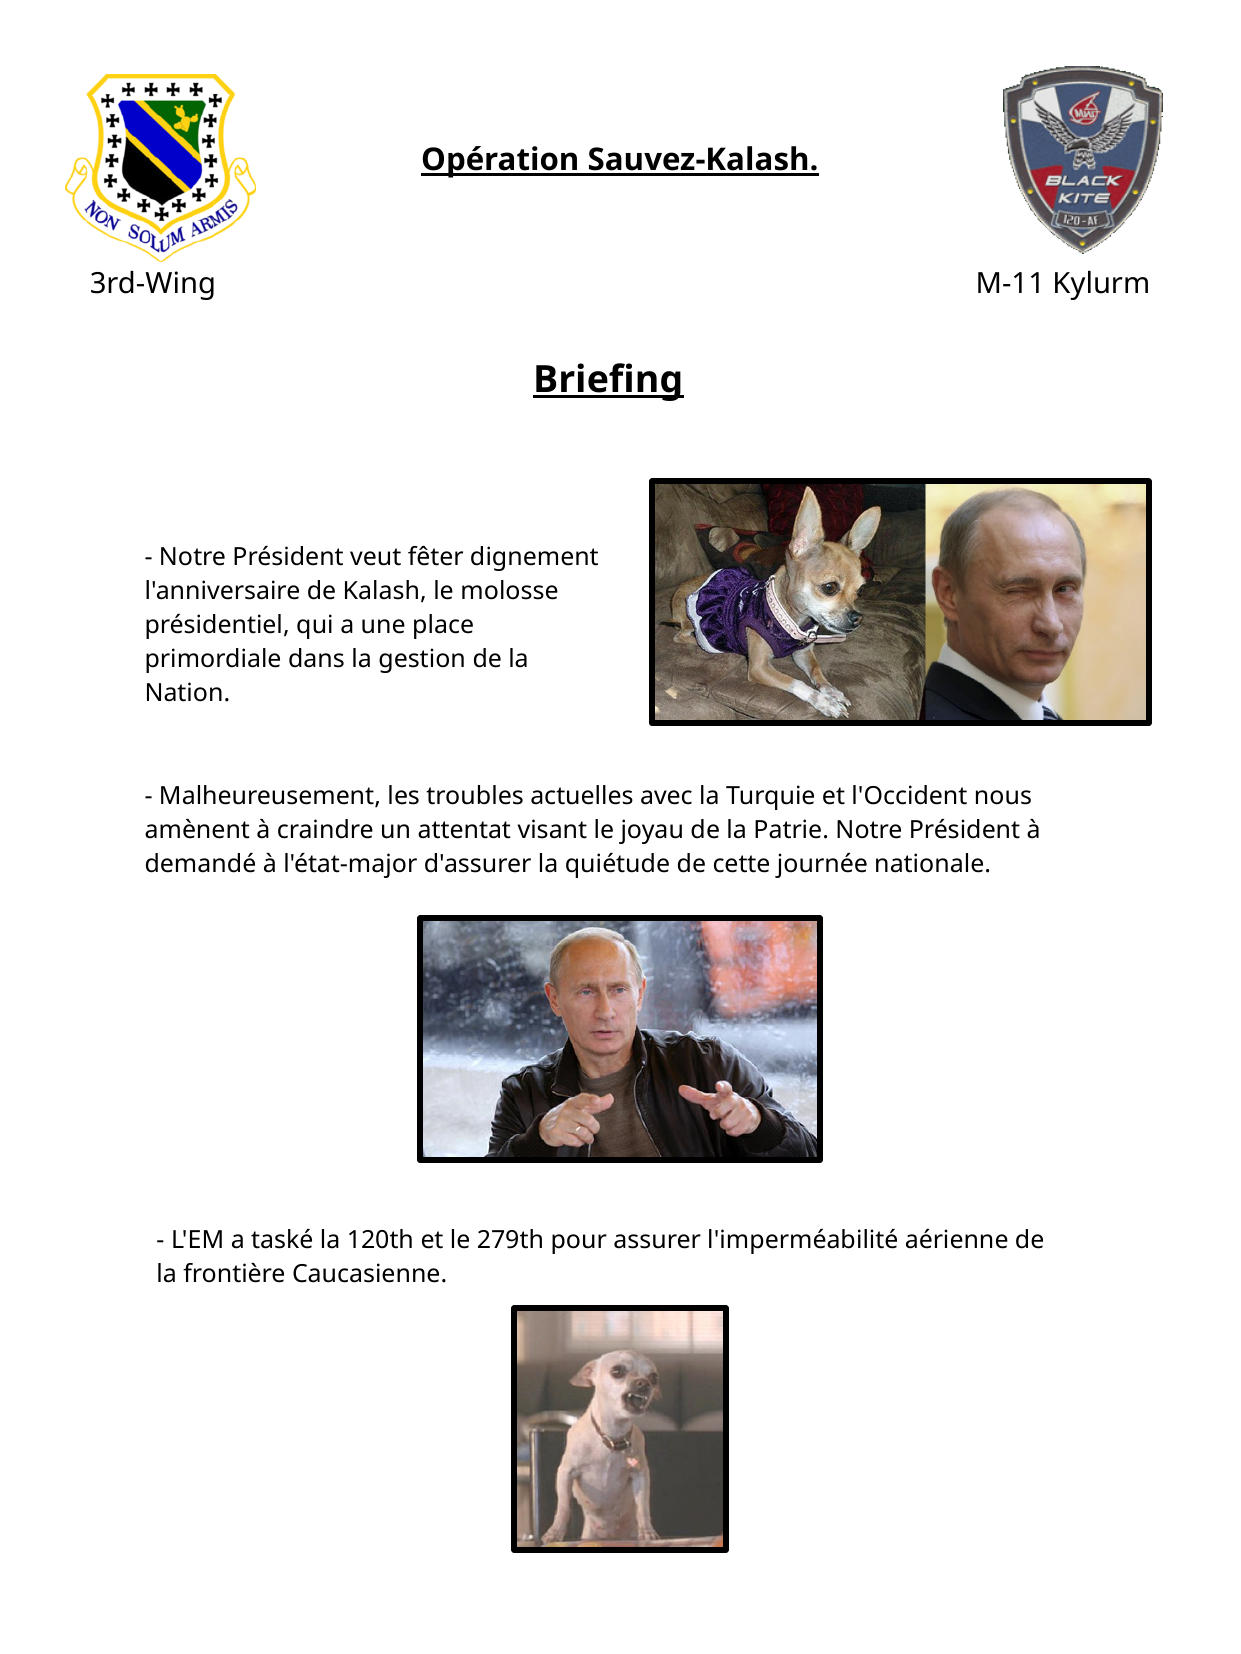

# Opération Sauvez-Kalash. 3rd-Wing											M-11 Kylurm
Briefing
- Notre Président veut fêter dignement l'anniversaire de Kalash, le molosse présidentiel, qui a une place primordiale dans la gestion de la Nation.
- Malheureusement, les troubles actuelles avec la Turquie et l'Occident nous amènent à craindre un attentat visant le joyau de la Patrie. Notre Président à demandé à l'état-major d'assurer la quiétude de cette journée nationale.
- L'EM a taské la 120th et le 279th pour assurer l'imperméabilité aérienne de la frontière Caucasienne.